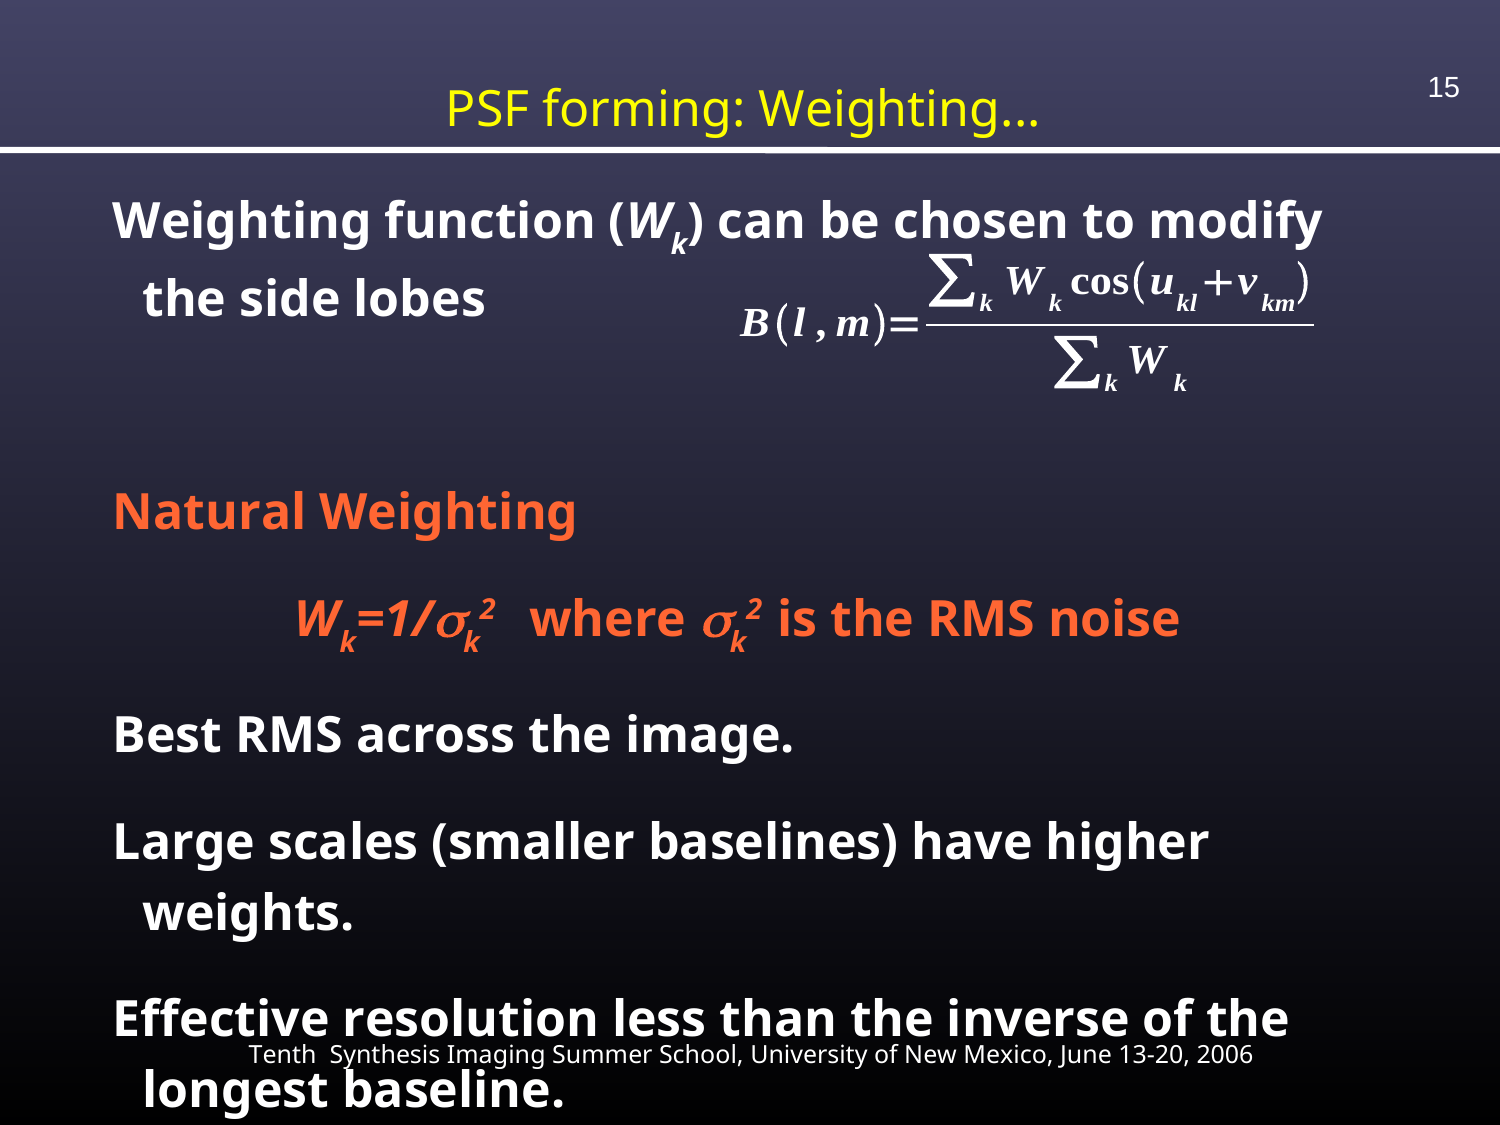

# PSF forming: Weighting...
Weighting function (Wk) can be chosen to modify the side lobes
Natural Weighting
 Wk=1/sk2 where sk2 is the RMS noise
Best RMS across the image.
Large scales (smaller baselines) have higher weights.
Effective resolution less than the inverse of the longest baseline.